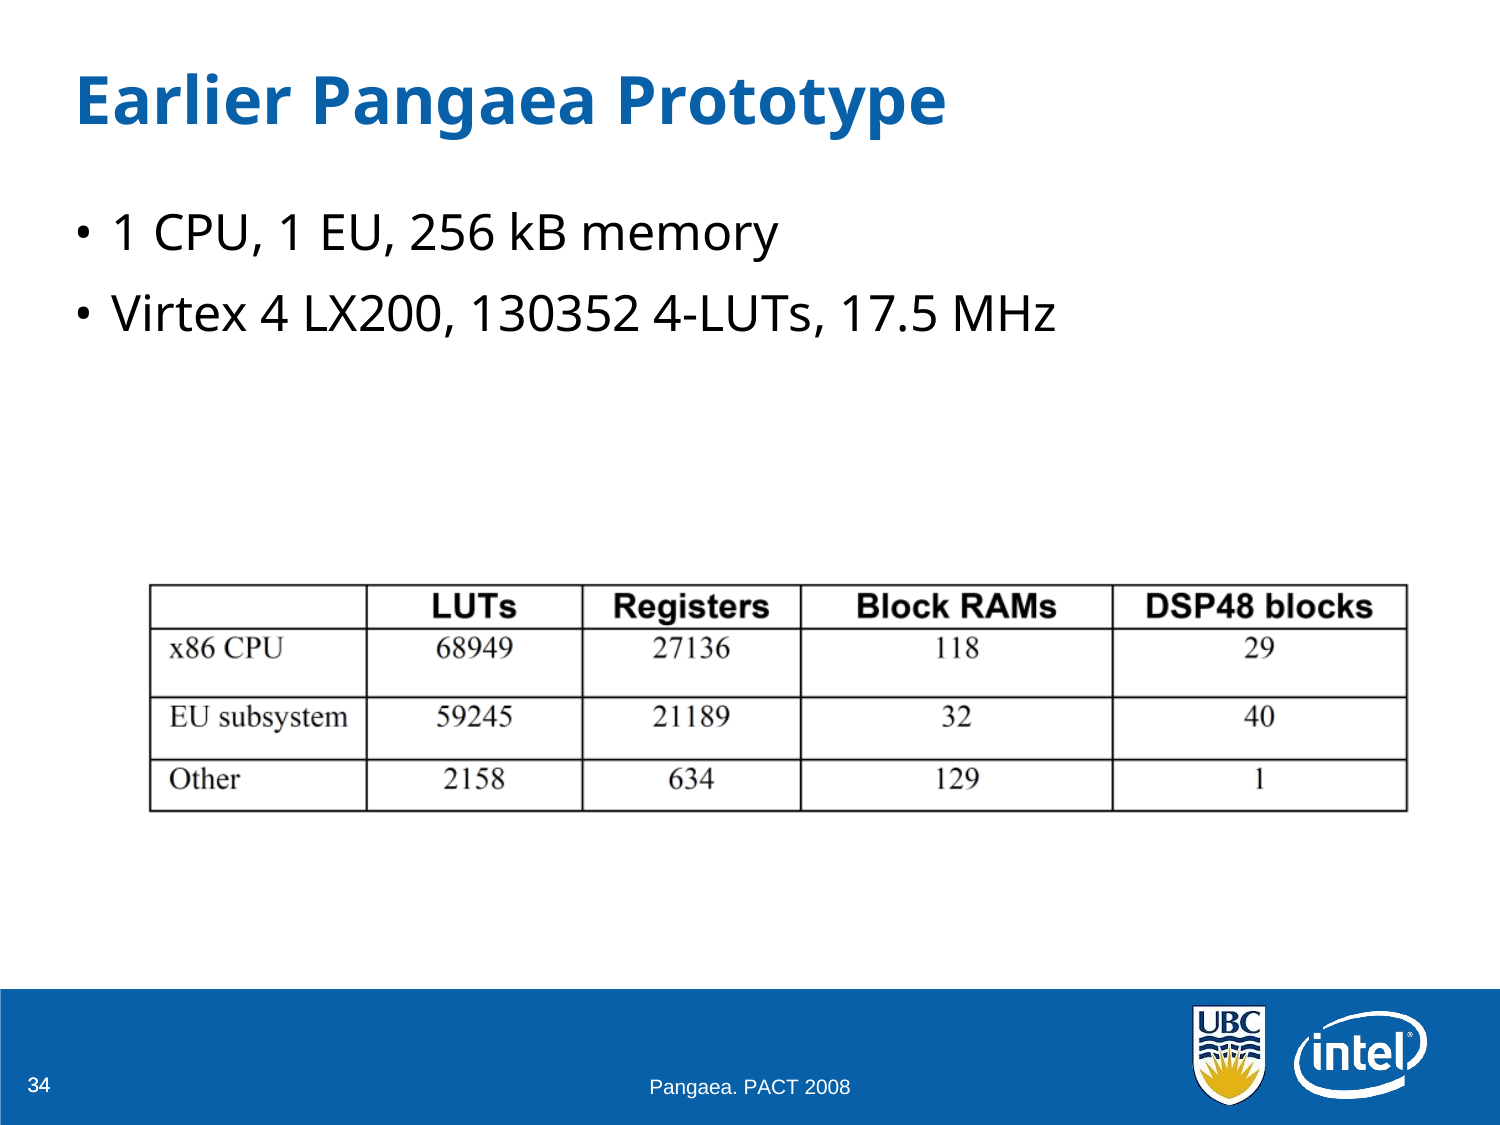

# Earlier Pangaea Prototype
1 CPU, 1 EU, 256 kB memory
Virtex 4 LX200, 130352 4-LUTs, 17.5 MHz